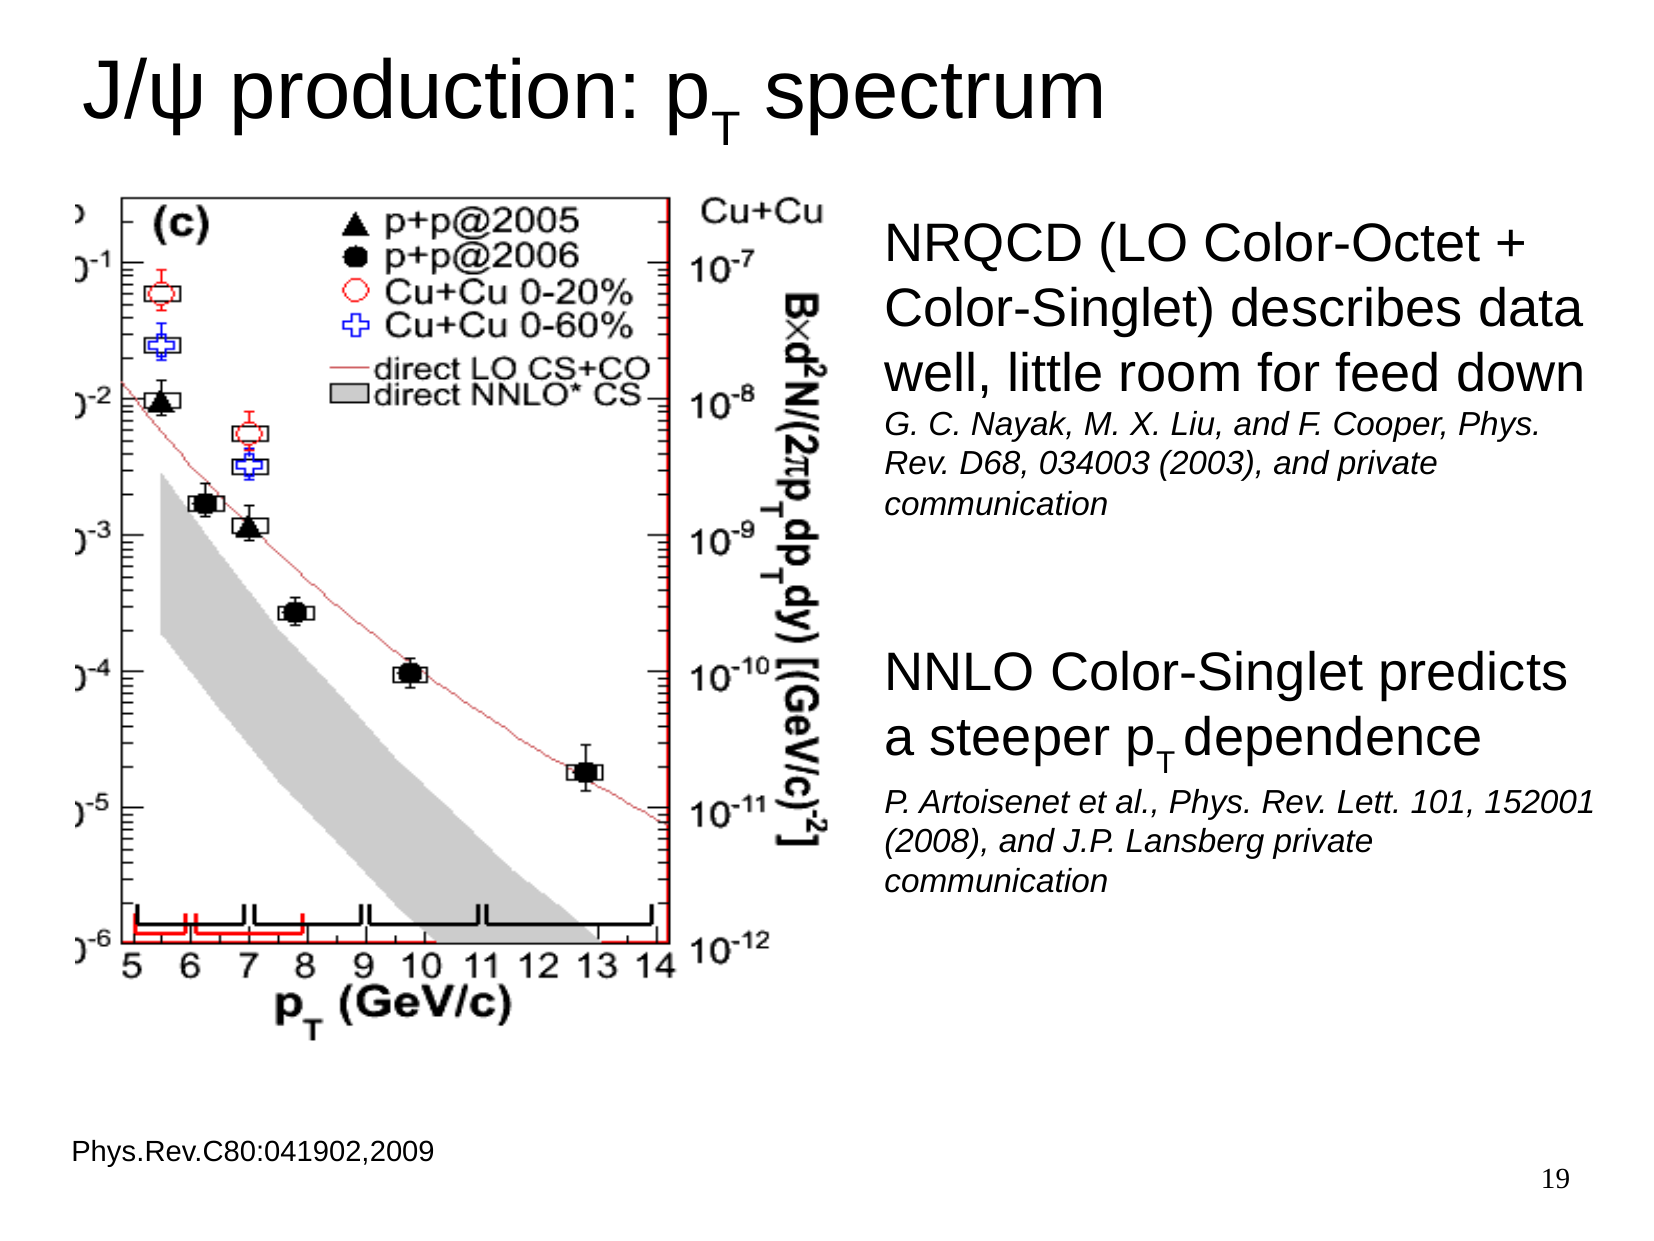

# J/ψ production: pT spectrum
NRQCD (LO Color-Octet + Color-Singlet) describes data well, little room for feed down
G. C. Nayak, M. X. Liu, and F. Cooper, Phys. Rev. D68, 034003 (2003), and private communication
NNLO Color-Singlet predicts a steeper pT dependence
P. Artoisenet et al., Phys. Rev. Lett. 101, 152001 (2008), and J.P. Lansberg private communication
Phys.Rev.C80:041902,2009
19